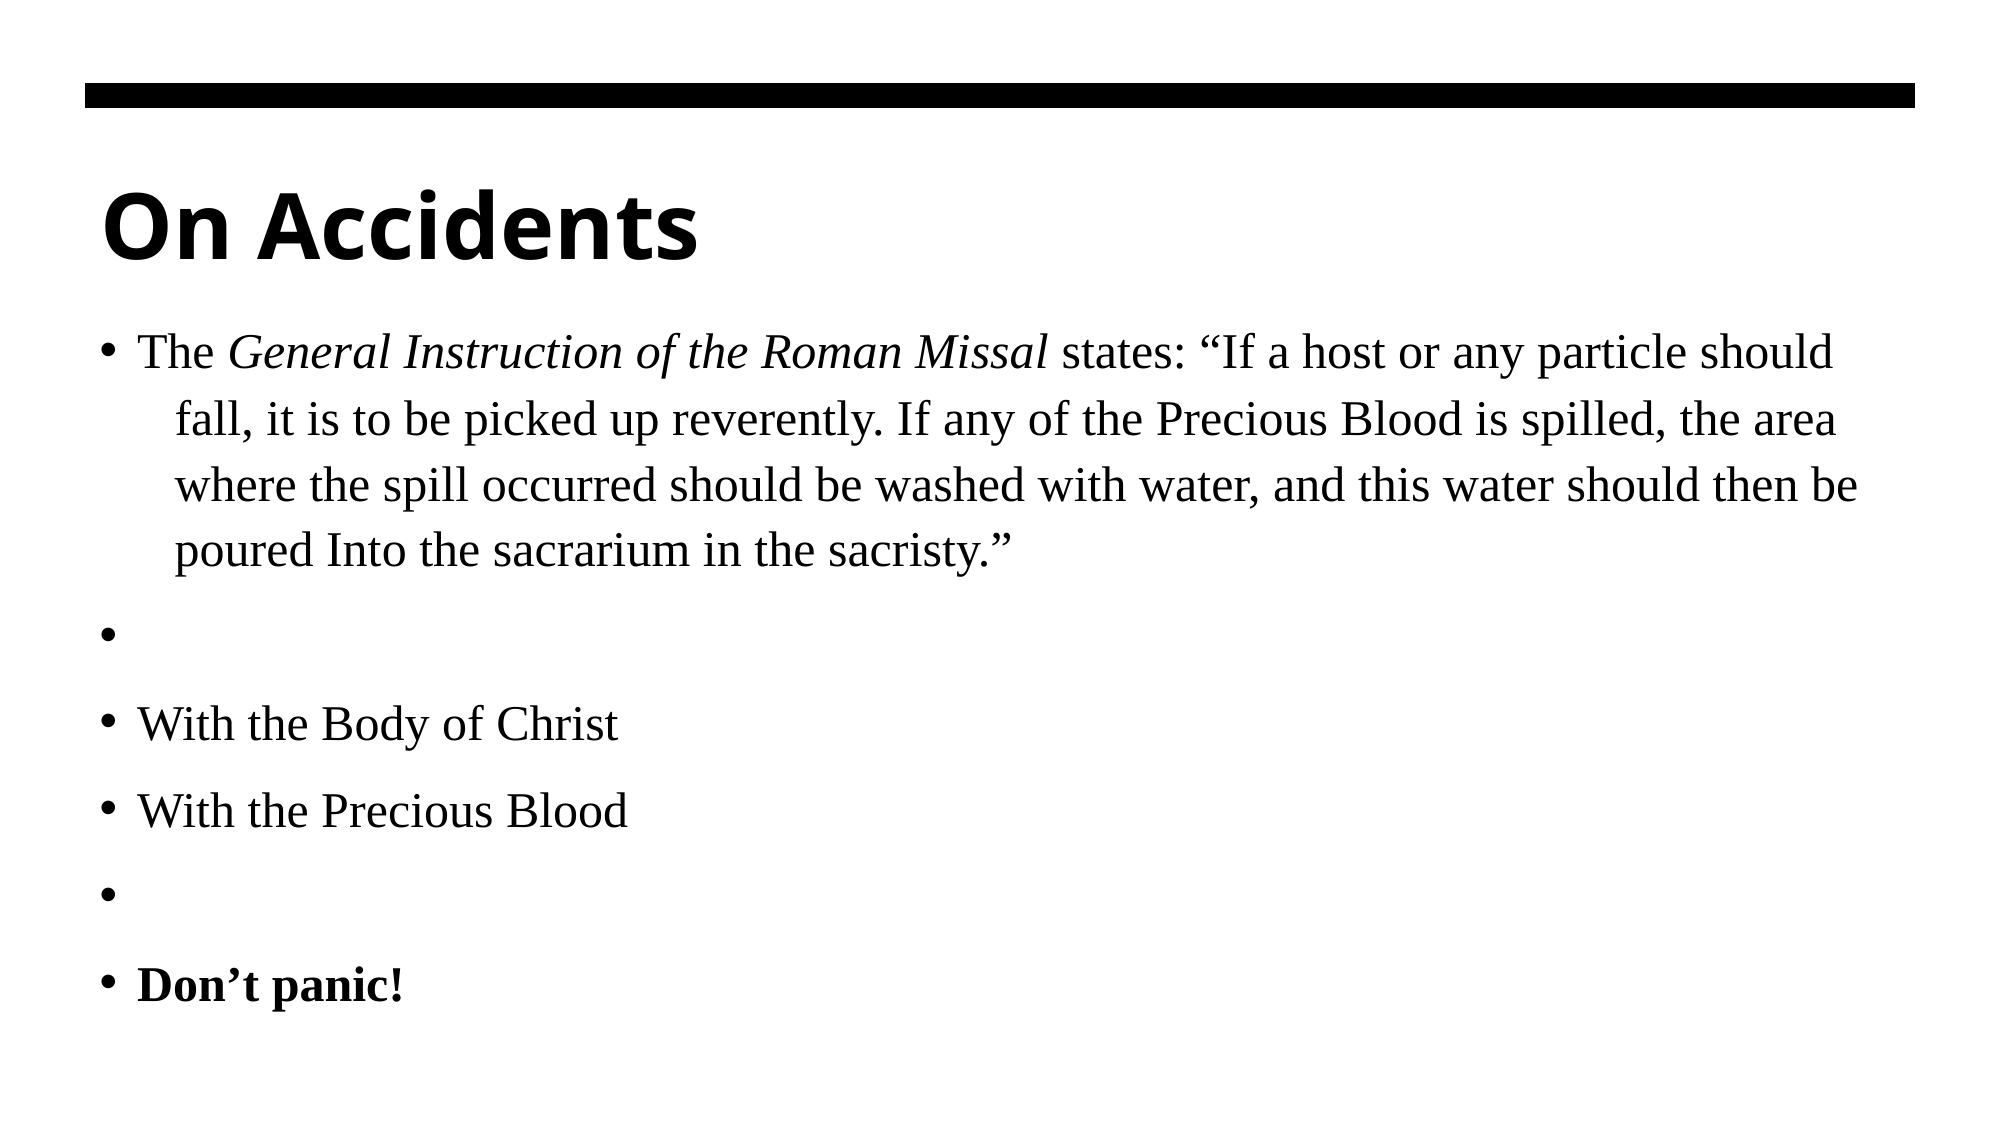

# On Accidents
The General Instruction of the Roman Missal states: “If a host or any particle should fall, it is to be picked up reverently. If any of the Precious Blood is spilled, the area where the spill occurred should be washed with water, and this water should then be poured Into the sacrarium in the sacristy.”
With the Body of Christ
With the Precious Blood
Don’t panic!